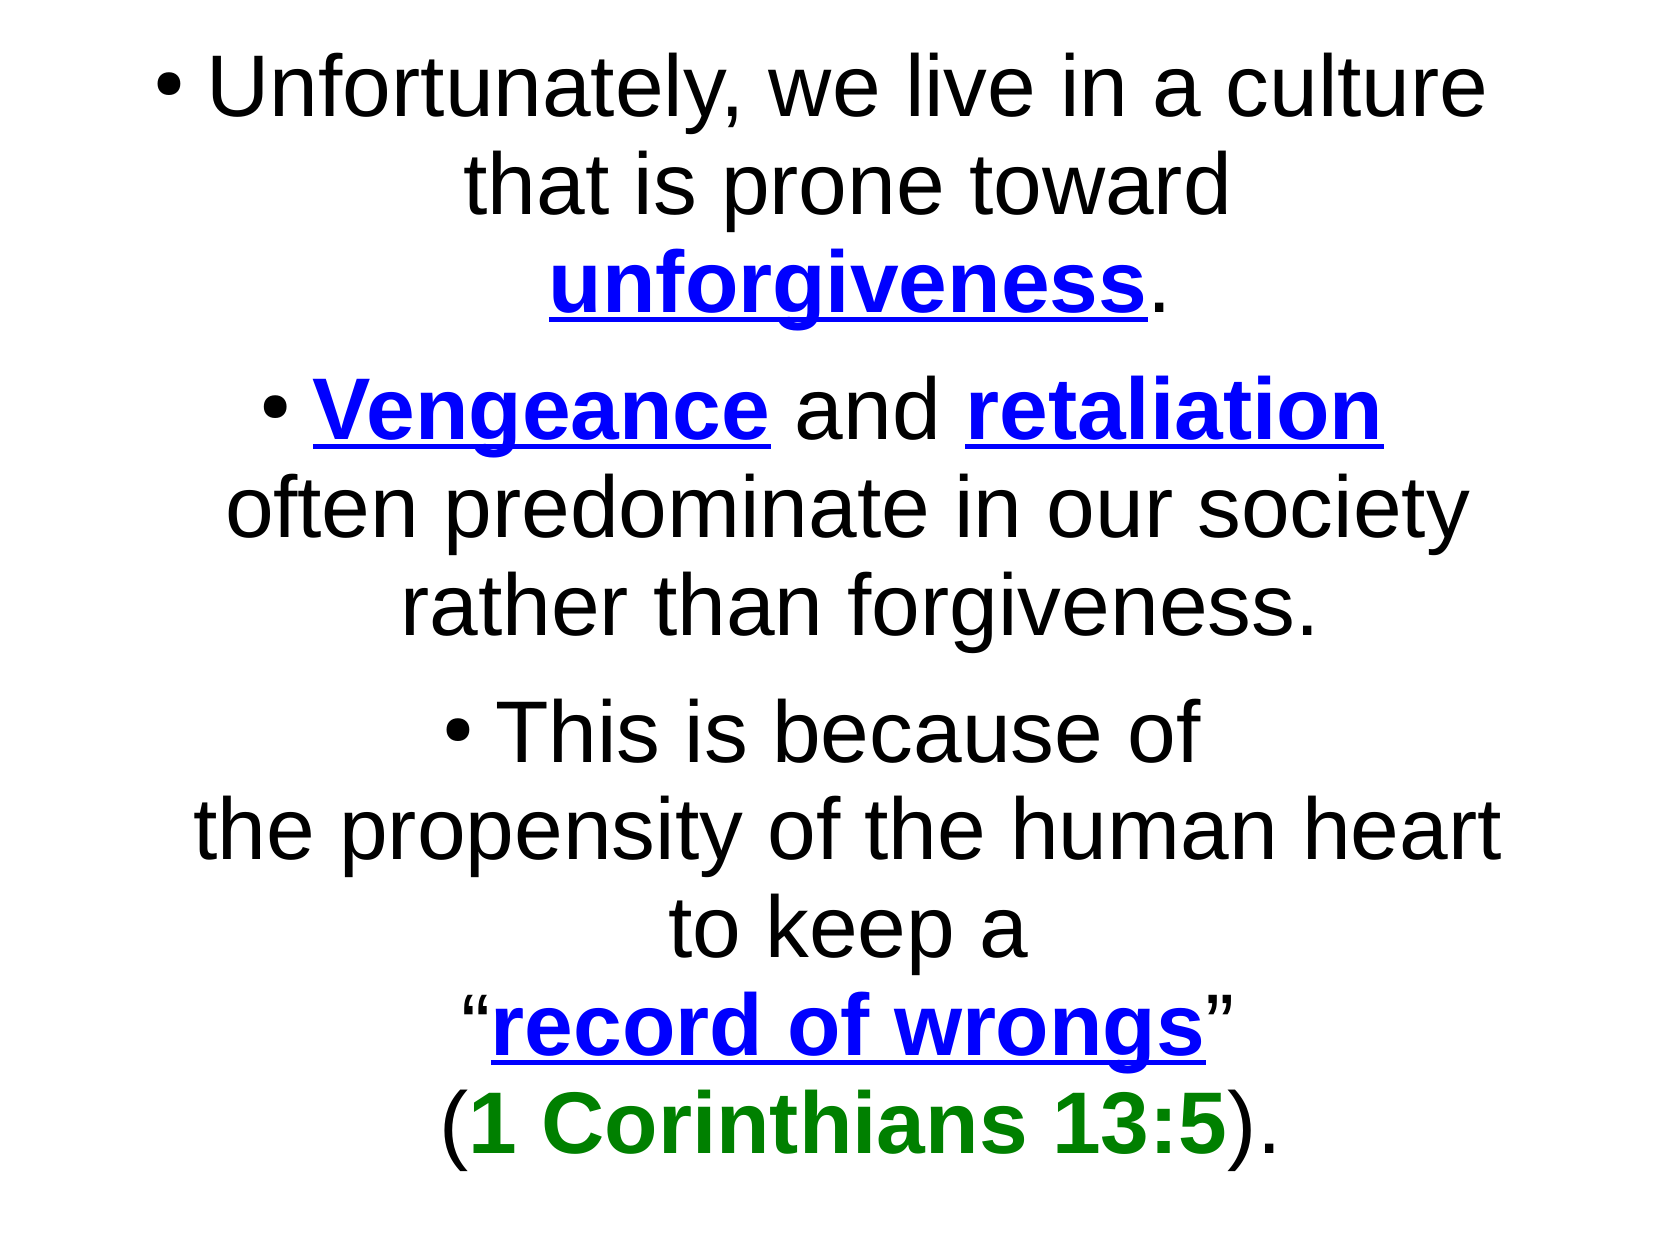

# Unfortunately, we live in a culture that is prone toward unforgiveness.
Vengeance and retaliation
often predominate in our society
rather than forgiveness.
This is because of
the propensity of the human heart
to keep a
“record of wrongs”
(1 Corinthians 13:5).